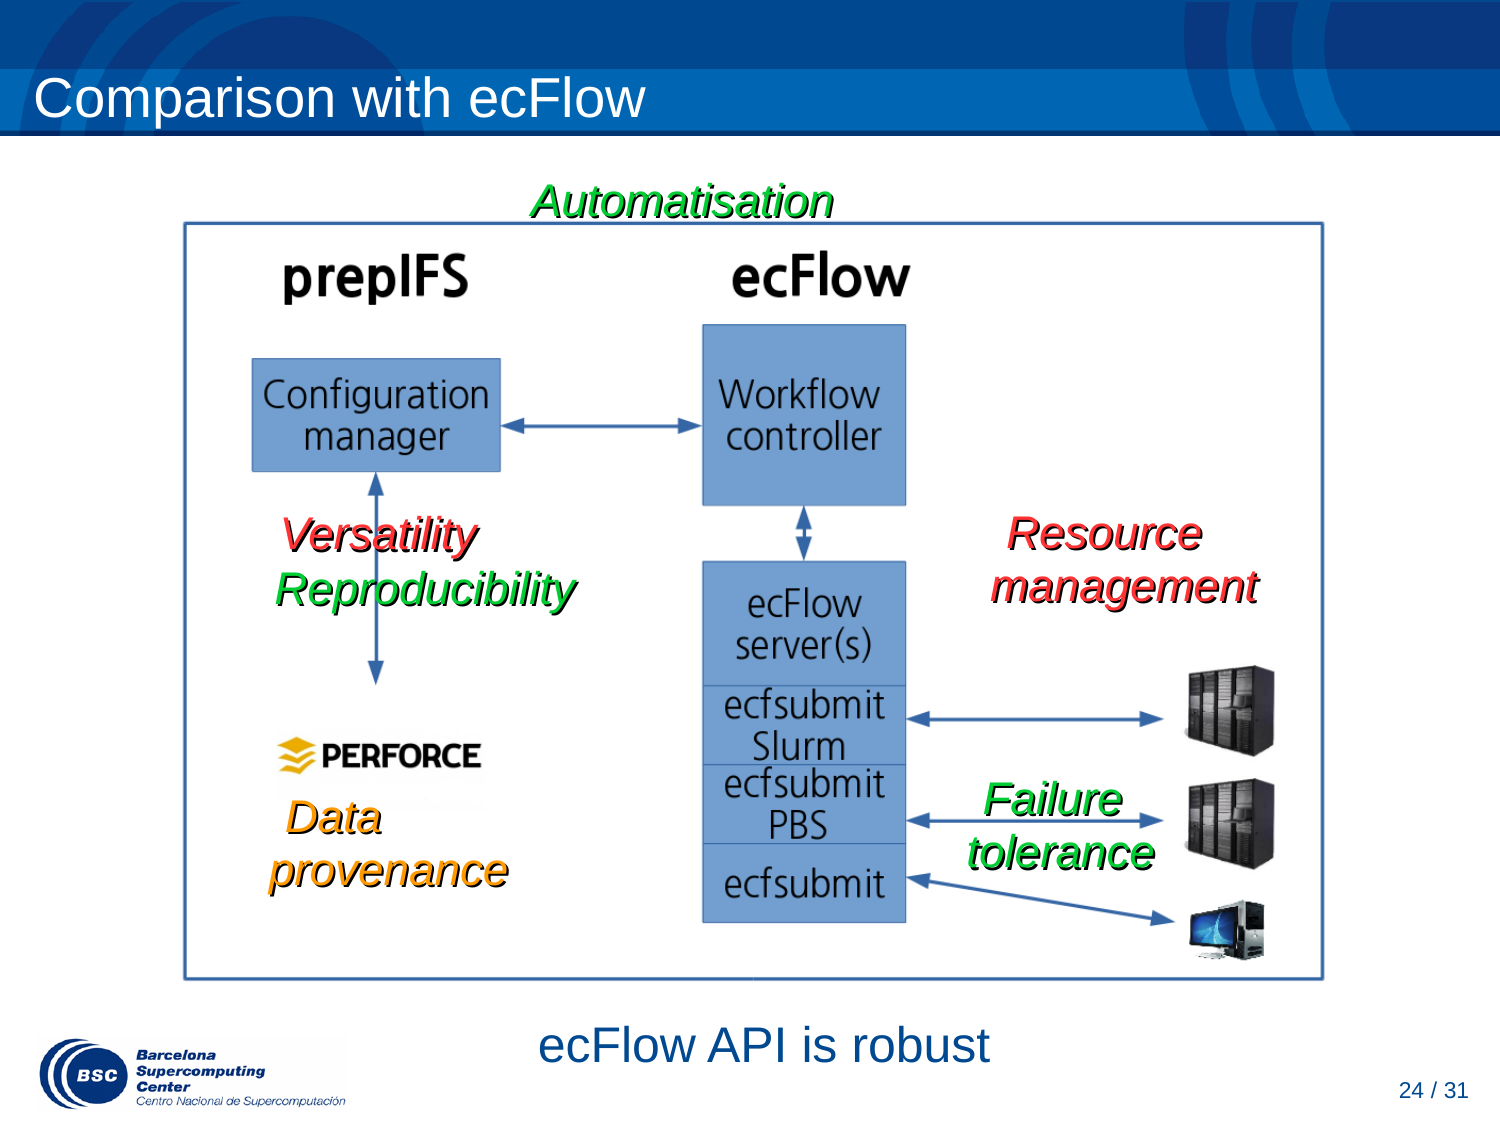

Comparison with ecFlow
Automatisation
Resource management
Versatility
Reproducibility
Failure tolerance
Data provenance
ecFlow API is robust